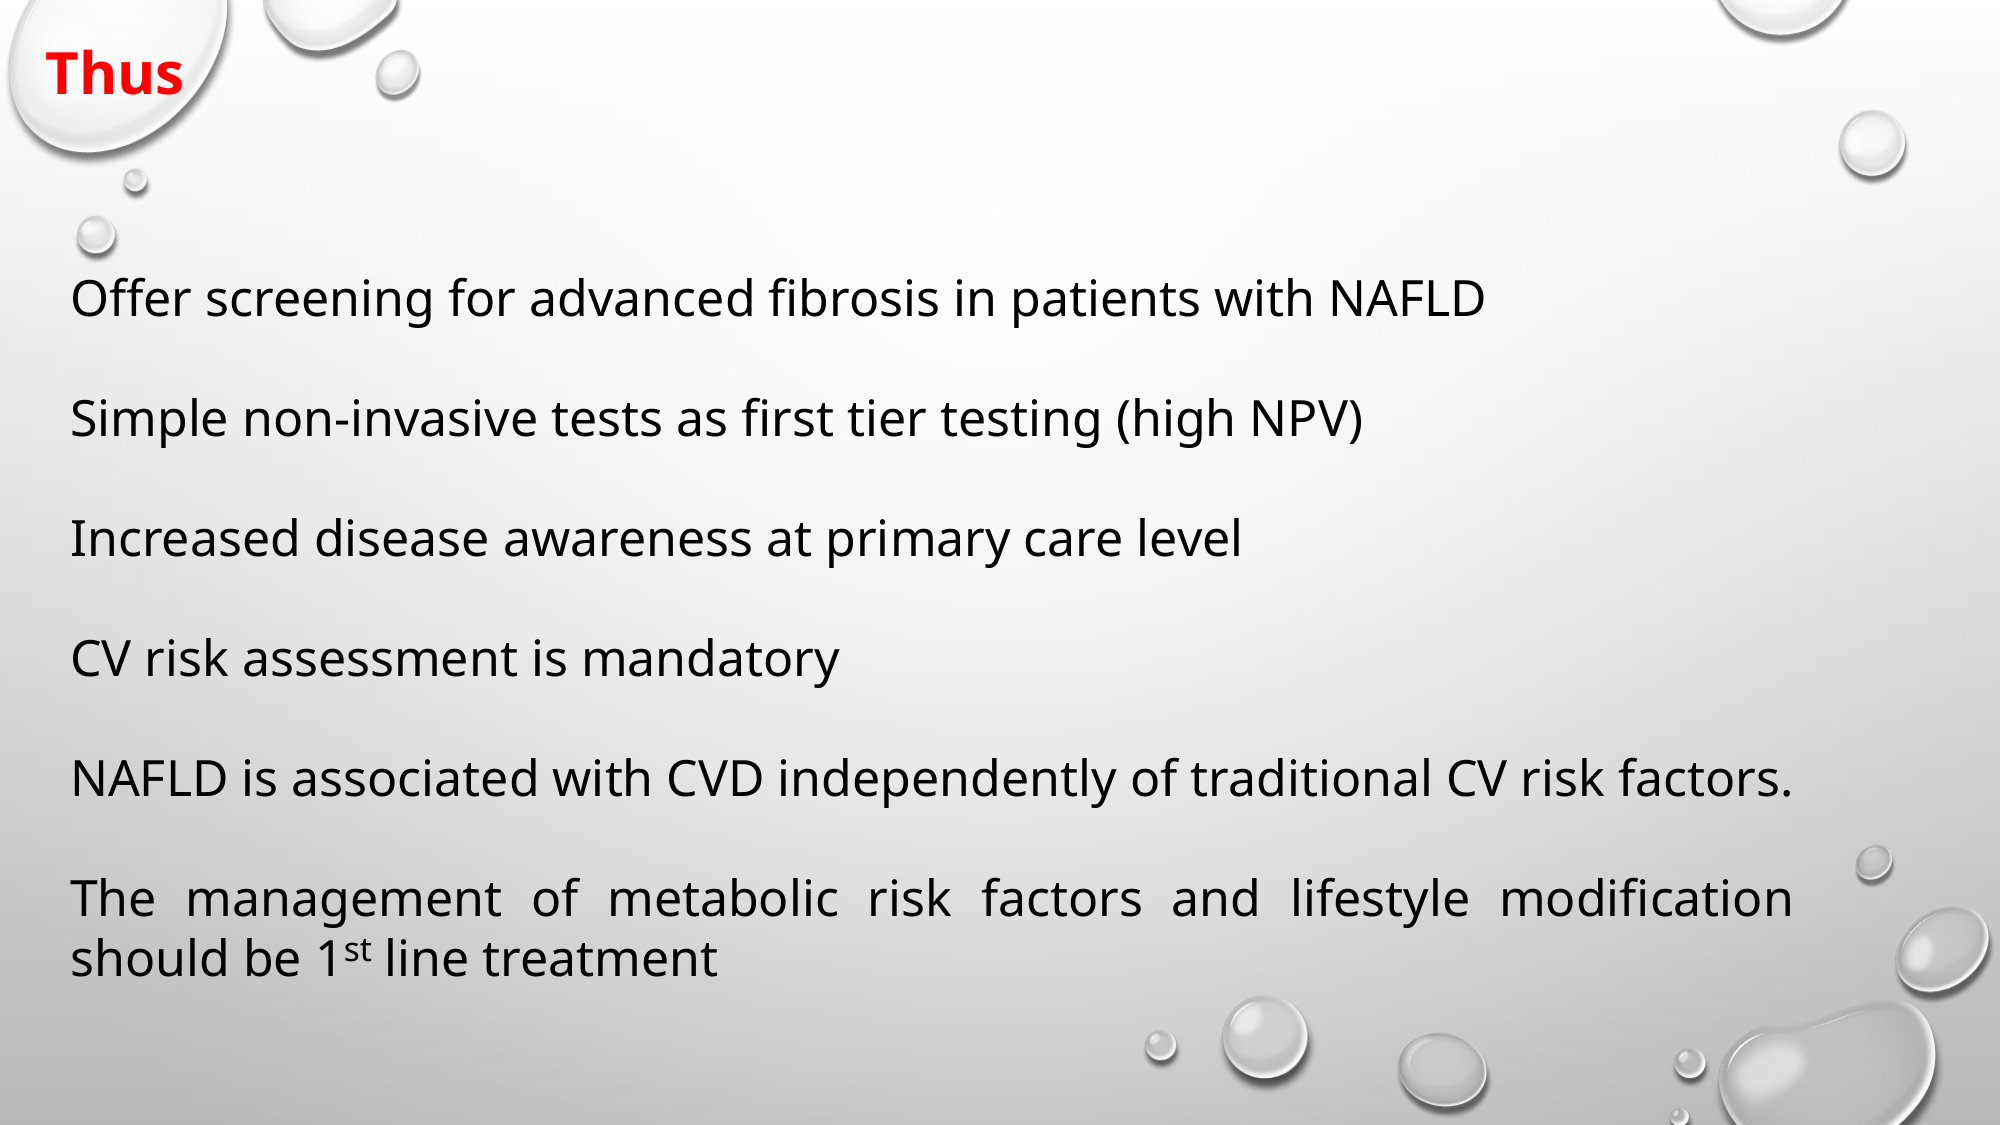

Thus
Offer screening for advanced fibrosis in patients with NAFLD
Simple non-invasive tests as first tier testing (high NPV)
Increased disease awareness at primary care level
CV risk assessment is mandatory
NAFLD is associated with CVD independently of traditional CV risk factors.
The management of metabolic risk factors and lifestyle modification should be 1st line treatment